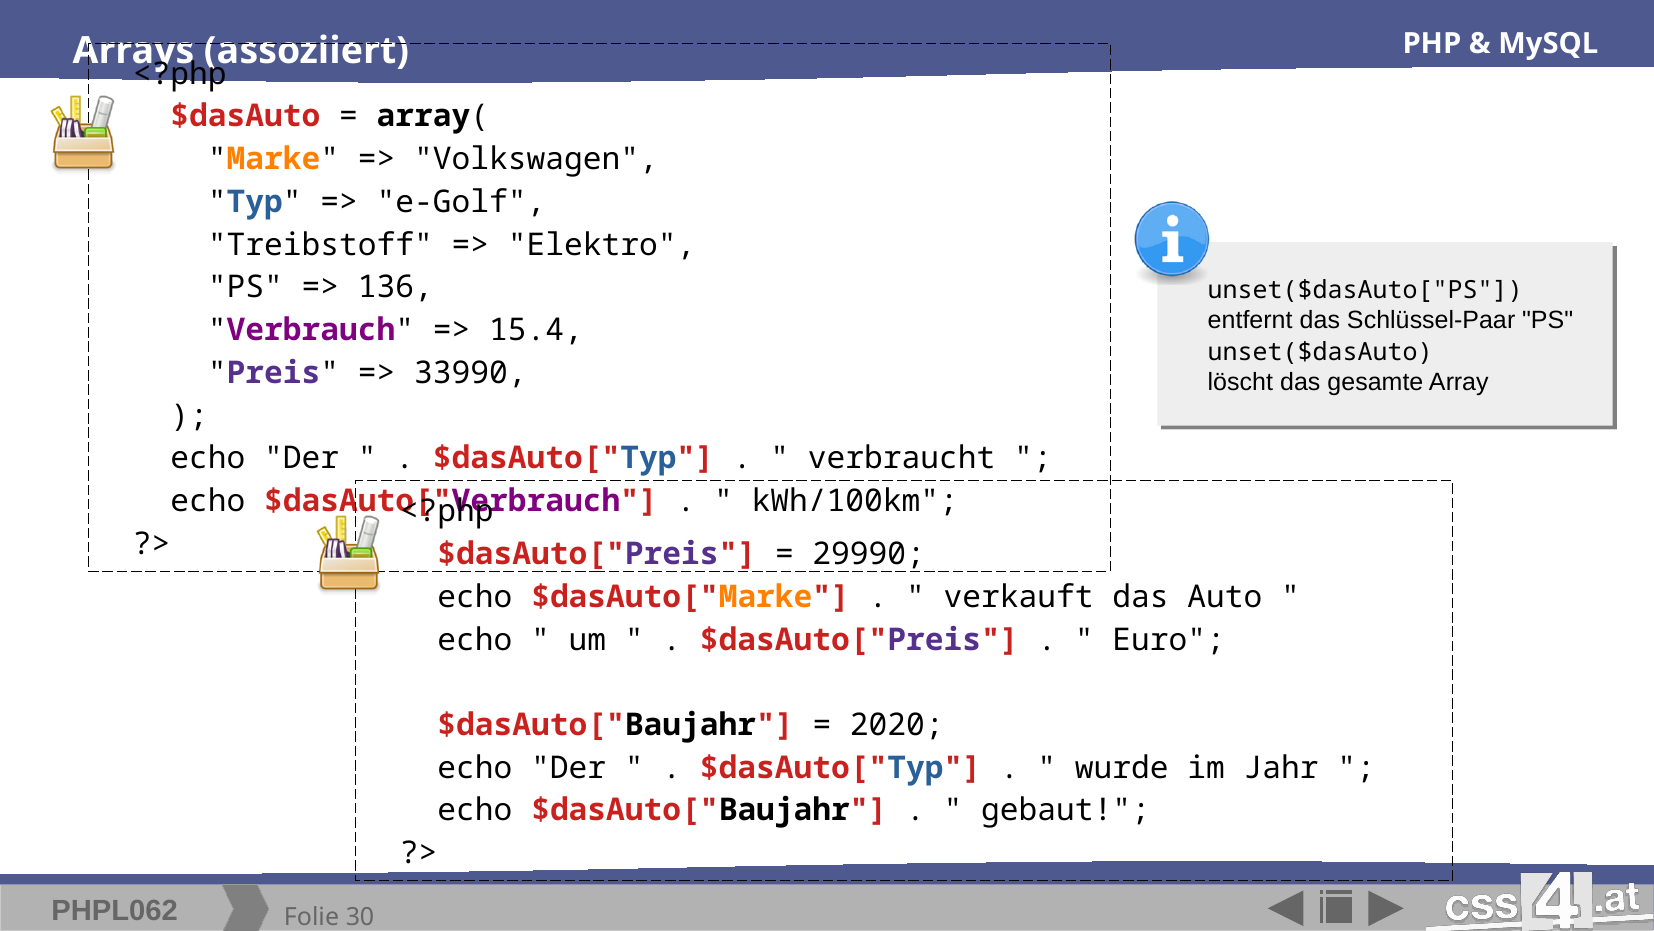

PHP & MySQL
Arrays (assoziiert)
<?php
 $dasAuto = array(
 "Marke" => "Volkswagen",
 "Typ" => "e-Golf",
 "Treibstoff" => "Elektro",
 "PS" => 136,
 "Verbrauch" => 15.4,
 "Preis" => 33990,
 );
 echo "Der " . $dasAuto["Typ"] . " verbraucht ";
 echo $dasAuto["Verbrauch"] . " kWh/100km";
?>
unset($dasAuto["PS"])
entfernt das Schlüssel-Paar "PS"
unset($dasAuto)
löscht das gesamte Array
<?php
 $dasAuto["Preis"] = 29990;
 echo $dasAuto["Marke"] . " verkauft das Auto "
 echo " um " . $dasAuto["Preis"] . " Euro";
 $dasAuto["Baujahr"] = 2020;
 echo "Der " . $dasAuto["Typ"] . " wurde im Jahr ";
 echo $dasAuto["Baujahr"] . " gebaut!";
?>
PHPL062
Folie